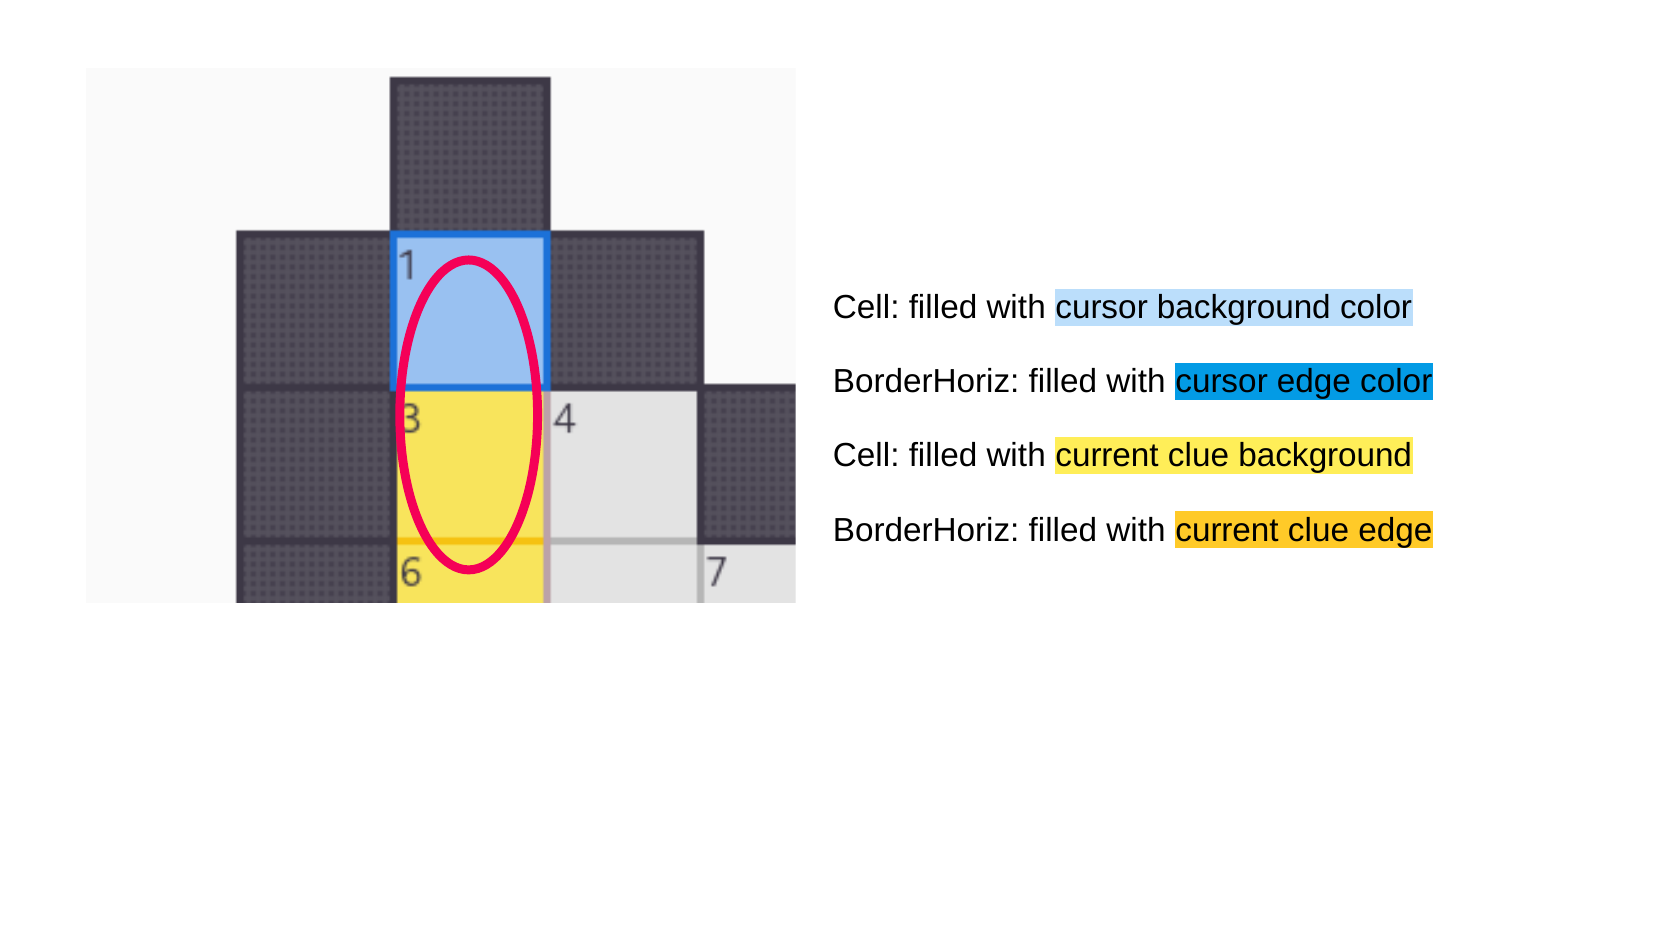

Cell: filled with cursor background color
BorderHoriz: filled with cursor edge color
Cell: filled with current clue background
BorderHoriz: filled with current clue edge